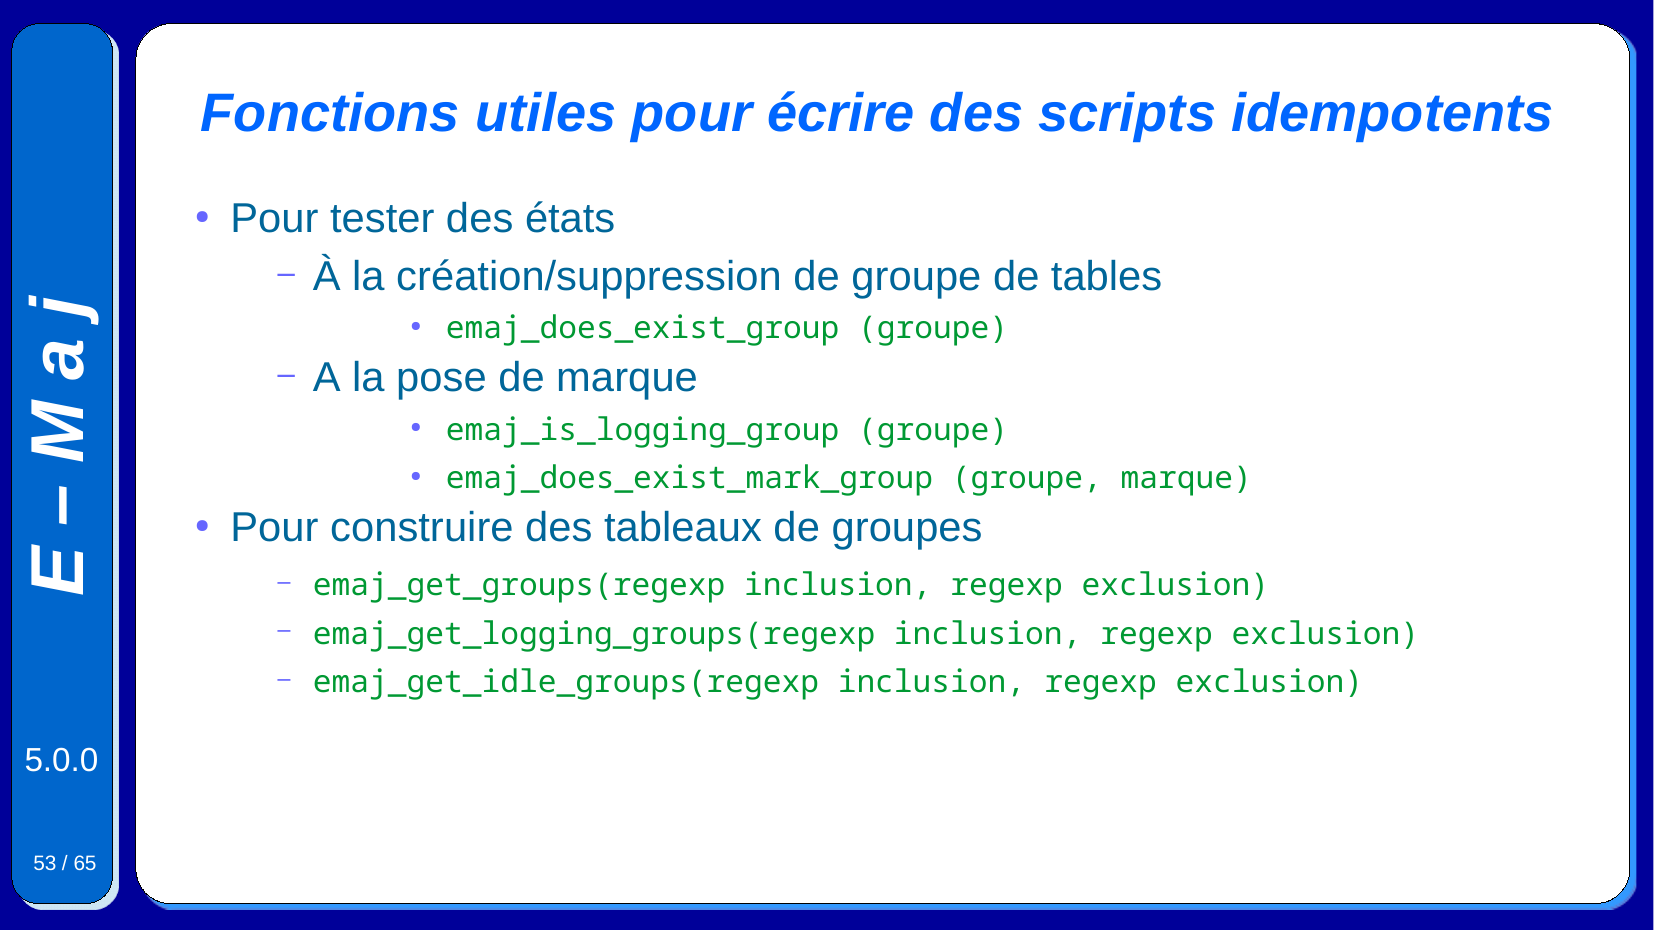

# Fonctions utiles pour écrire des scripts idempotents
Pour tester des états
À la création/suppression de groupe de tables
emaj_does_exist_group (groupe)
A la pose de marque
emaj_is_logging_group (groupe)
emaj_does_exist_mark_group (groupe, marque)
Pour construire des tableaux de groupes
emaj_get_groups(regexp inclusion, regexp exclusion)
emaj_get_logging_groups(regexp inclusion, regexp exclusion)
emaj_get_idle_groups(regexp inclusion, regexp exclusion)